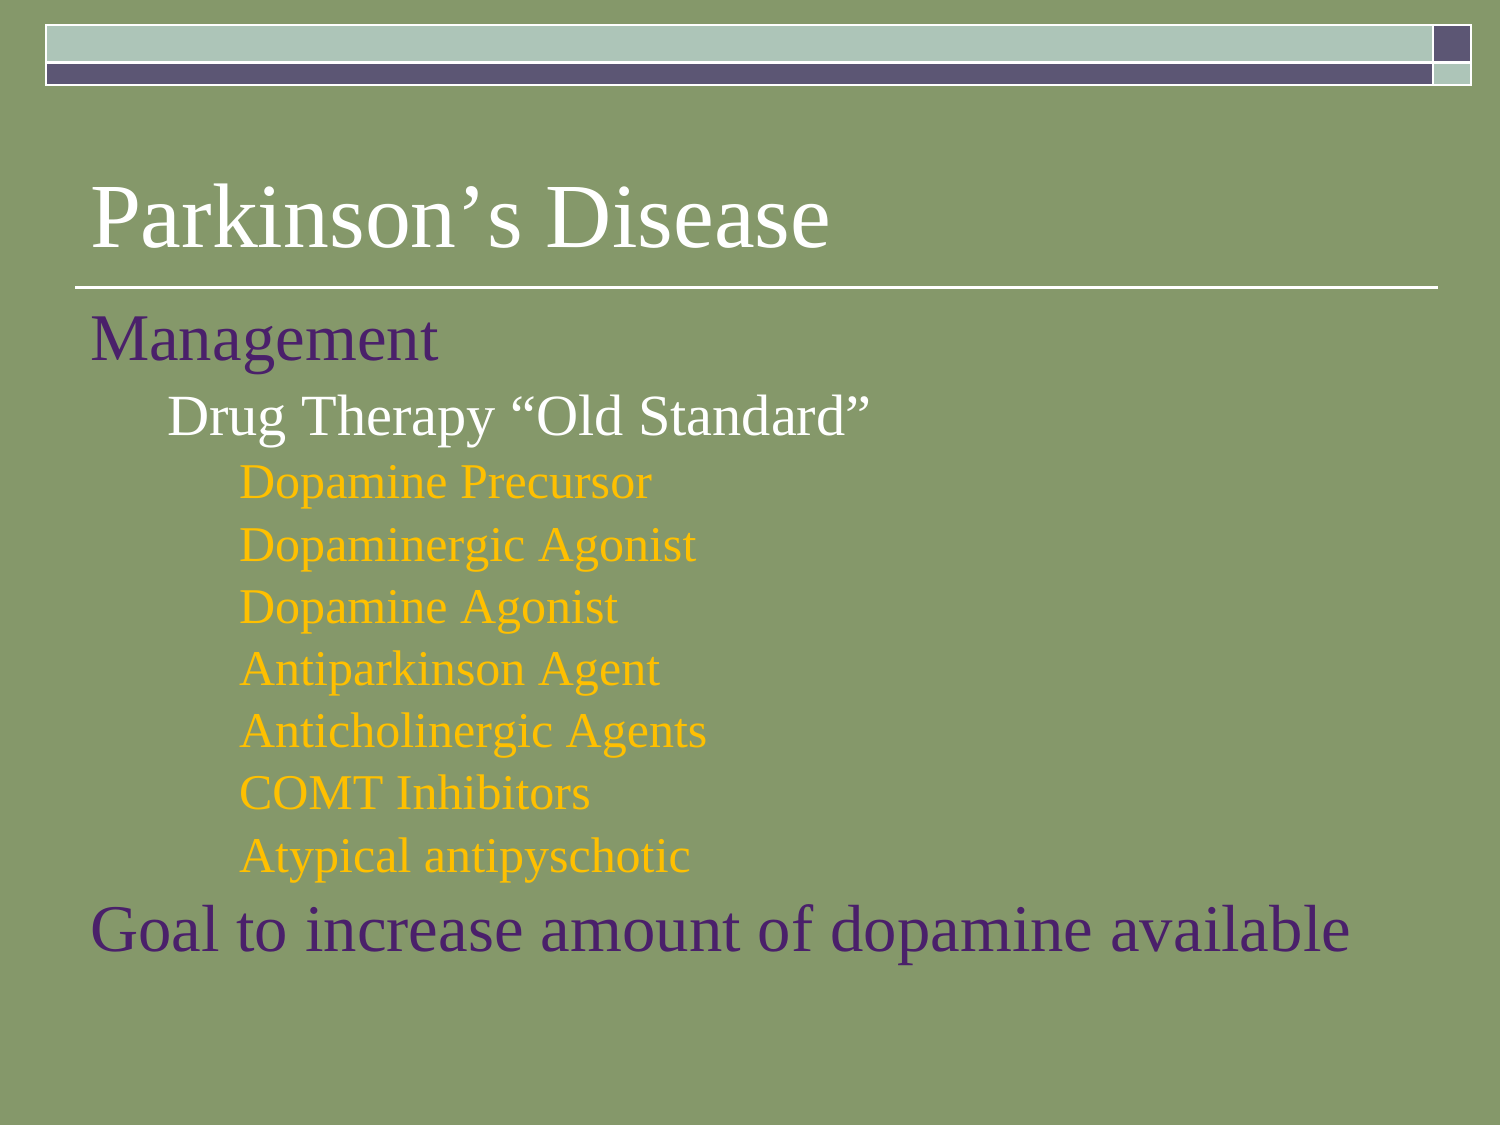

# Parkinson’s Disease
Management
Drug Therapy “Old Standard”
Dopamine Precursor
Dopaminergic Agonist
Dopamine Agonist
Antiparkinson Agent
Anticholinergic Agents
COMT Inhibitors
Atypical antipyschotic
Goal to increase amount of dopamine available